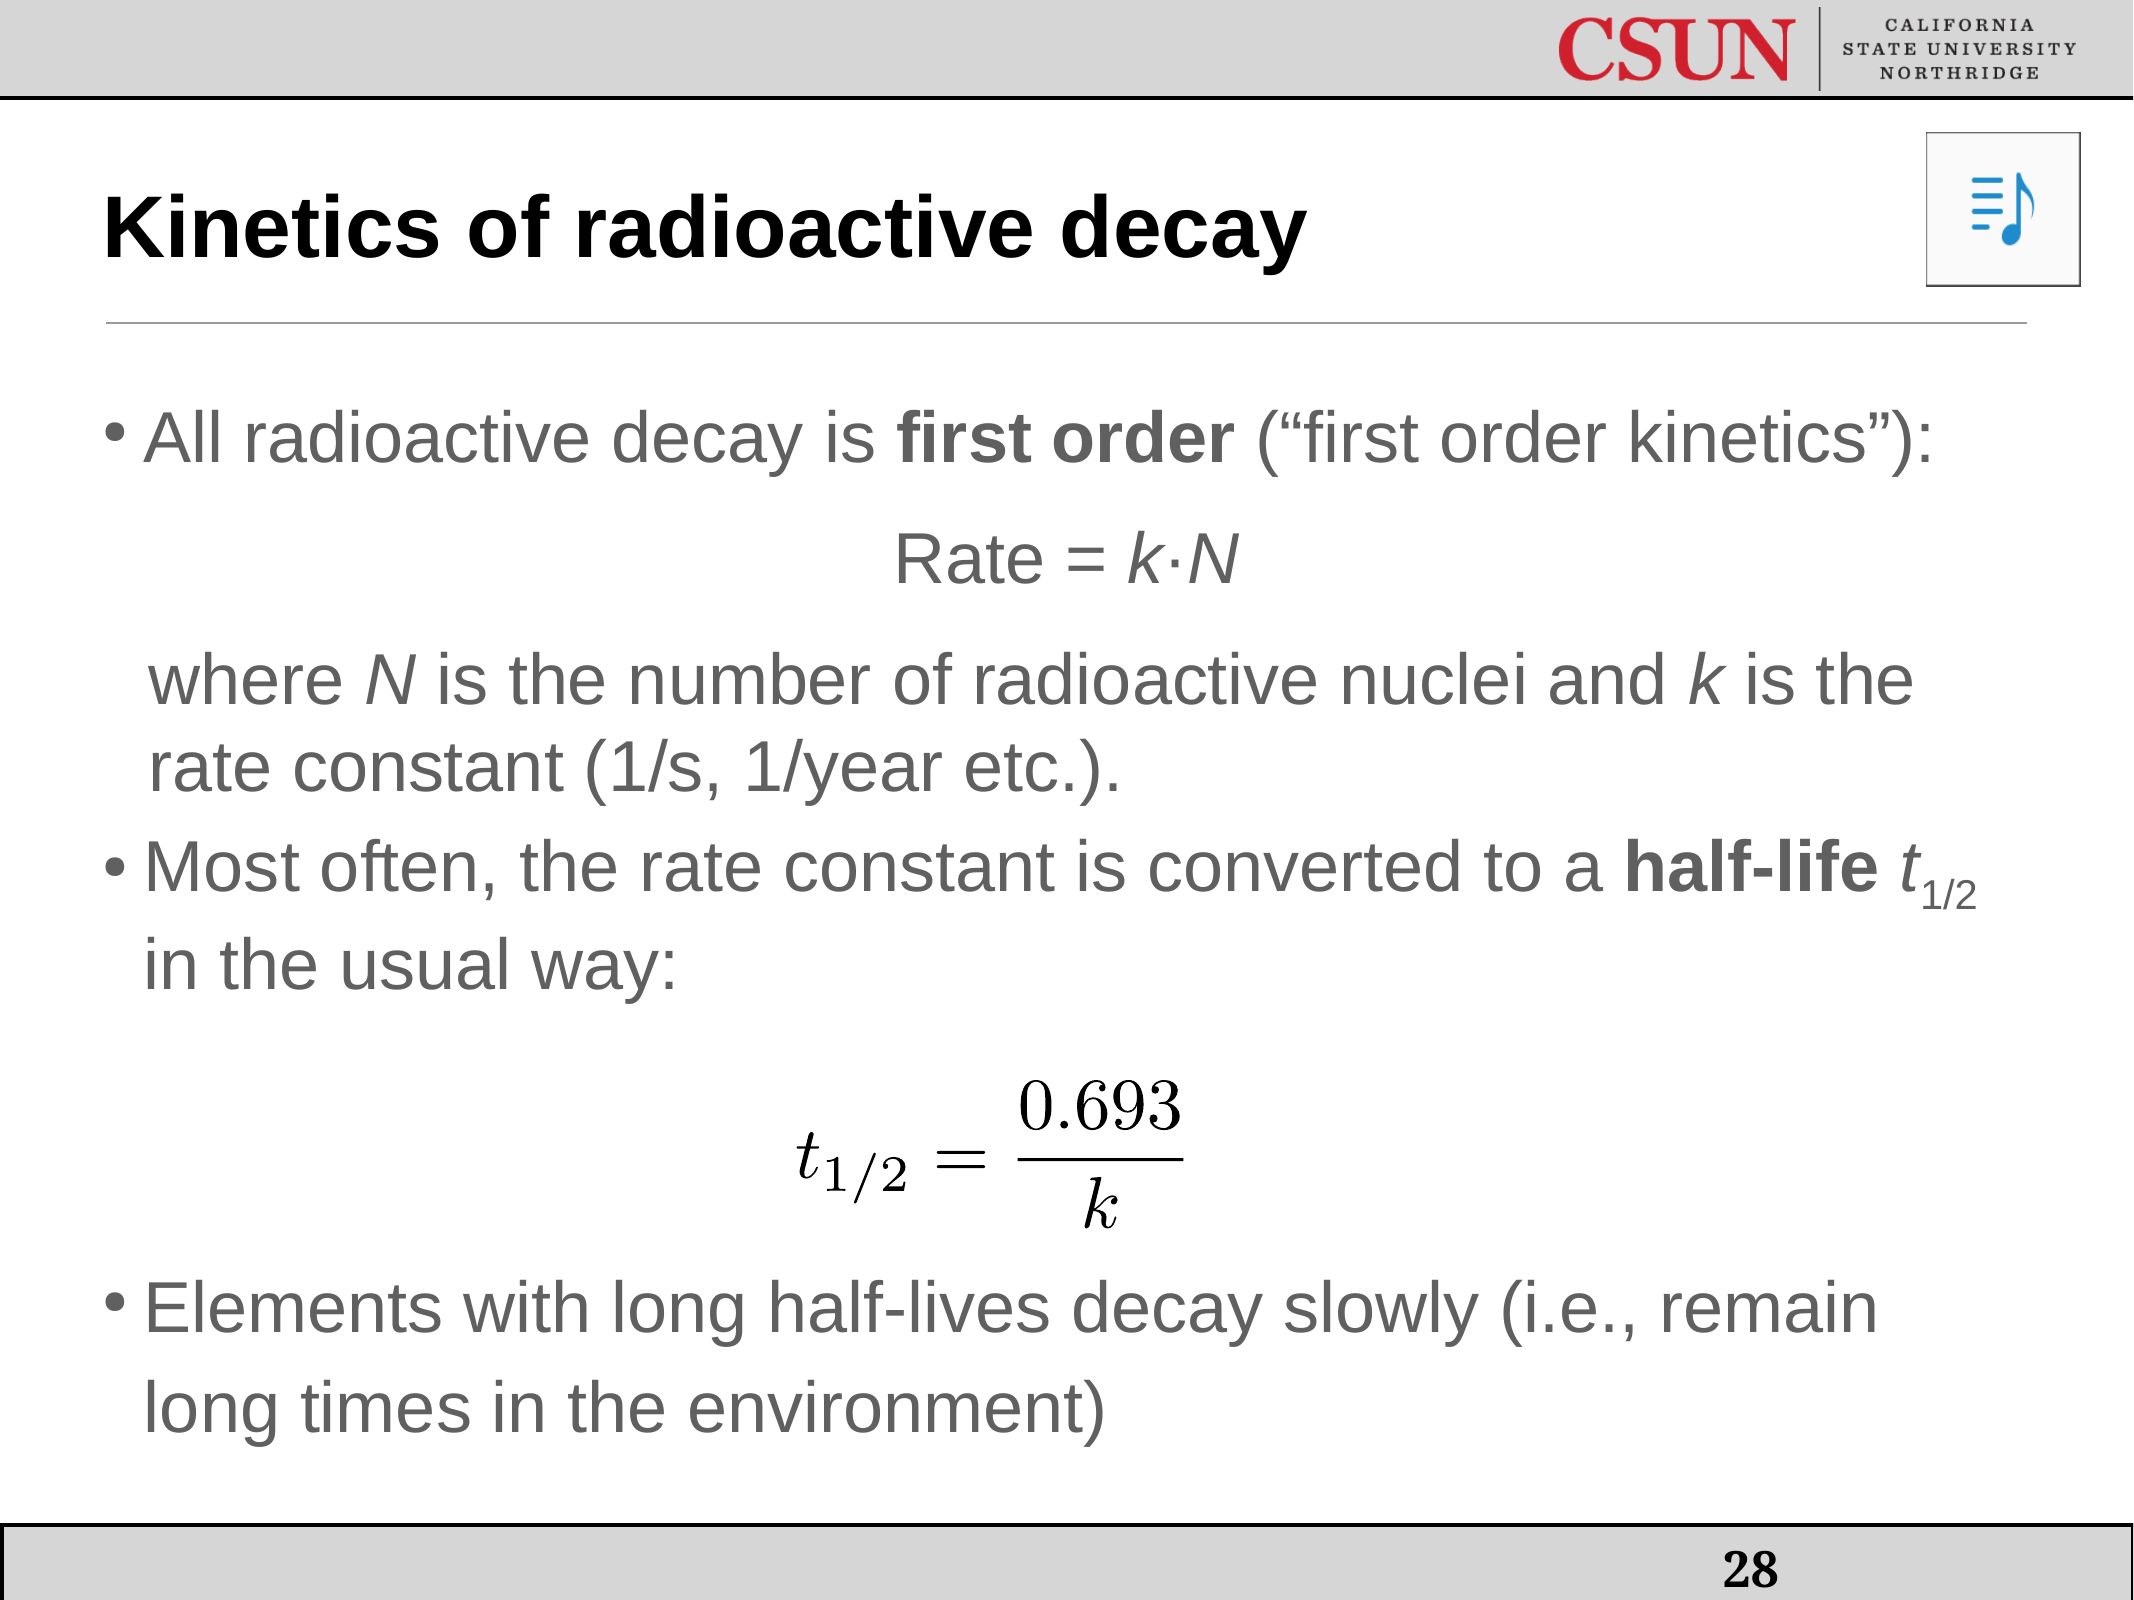

# Kinetics of radioactive decay
All radioactive decay is first order (“first order kinetics”):
Rate = k·N
where N is the number of radioactive nuclei and k is the rate constant (1/s, 1/year etc.).
Most often, the rate constant is converted to a half-life t1/2 in the usual way:
Elements with long half-lives decay slowly (i.e., remain
long times in the environment)
28